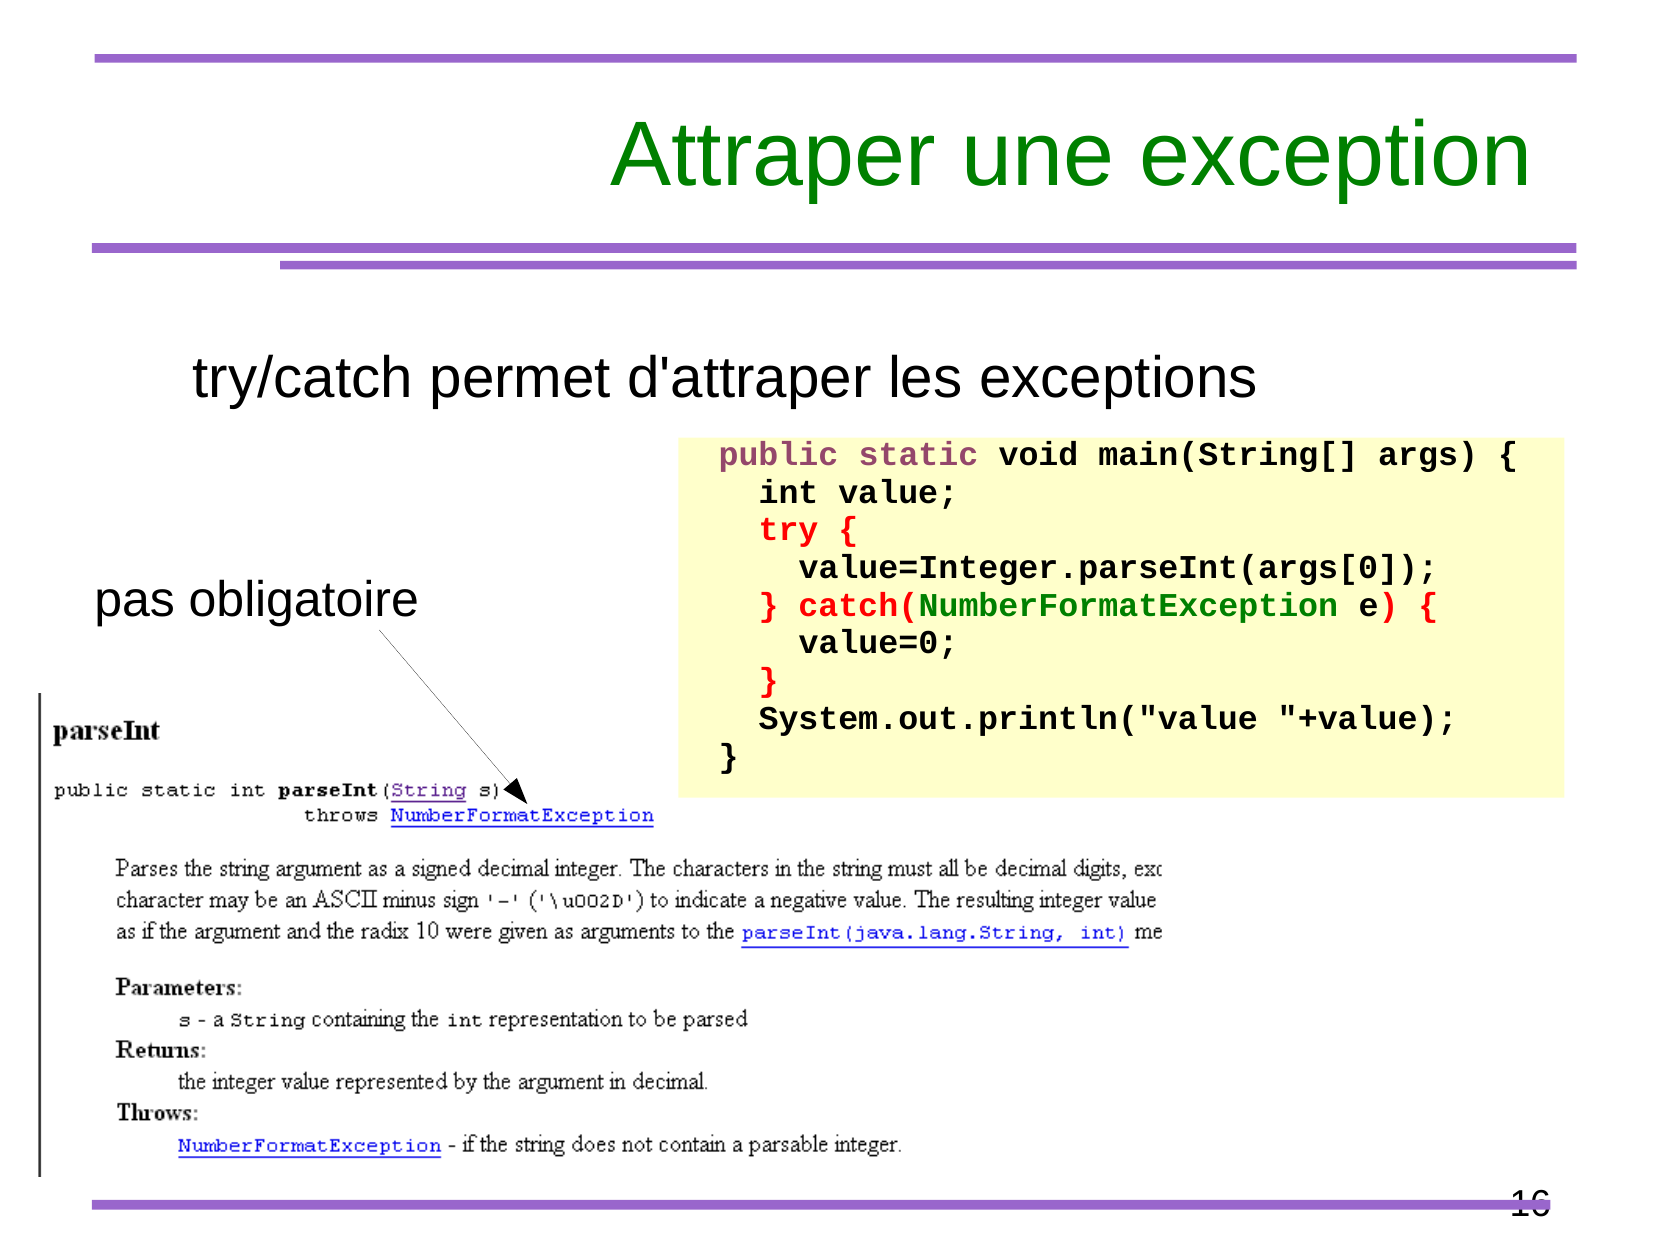

# Attraper une exception
try/catch permet d'attraper les exceptions
 public static void main(String[] args) {
 int value;
 try {
 value=Integer.parseInt(args[0]);
 } catch(NumberFormatException e) {
 value=0;
 }
 System.out.println("value "+value);
 }
pas obligatoire